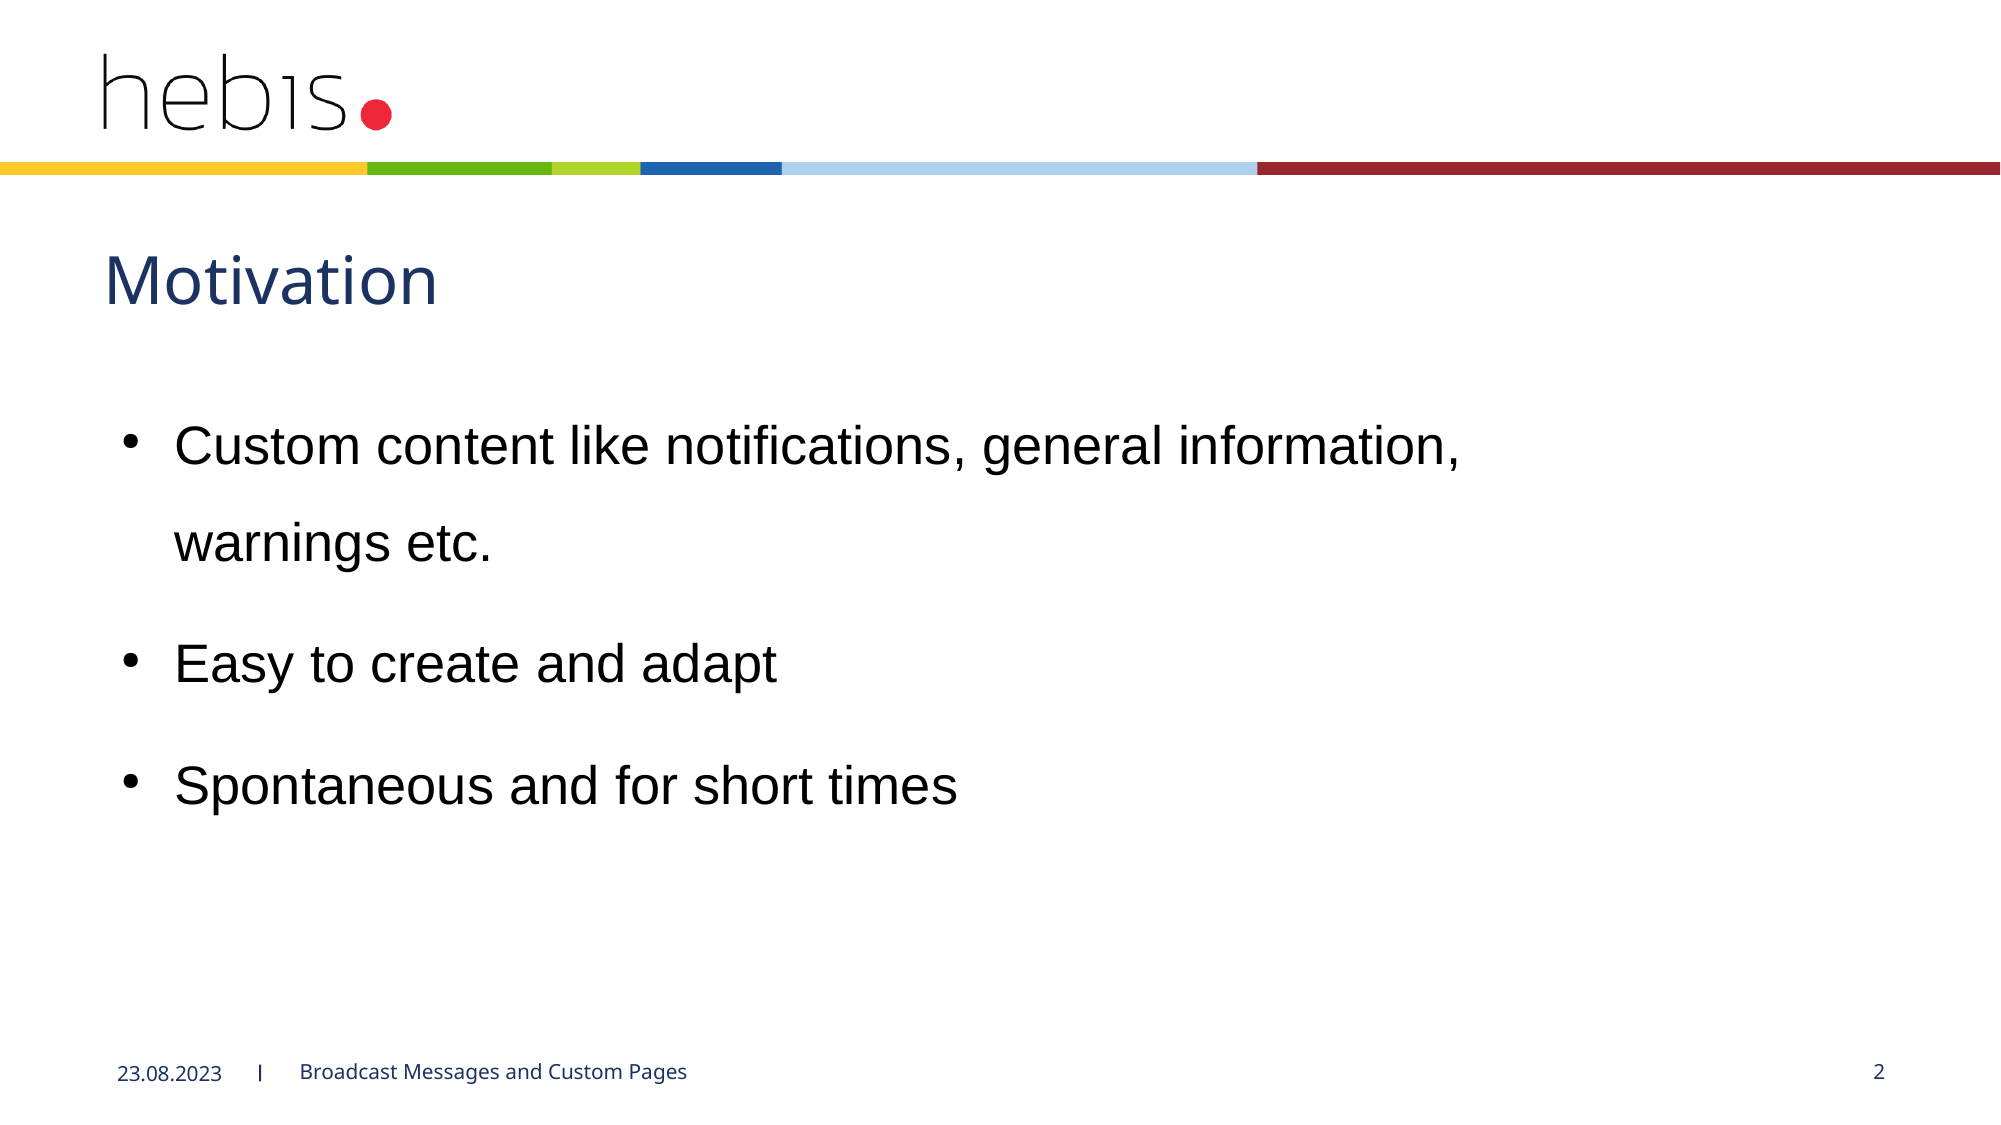

Motivation
# Custom content like notifications, general information, warnings etc.
Easy to create and adapt
Spontaneous and for short times
23.08.2023
Broadcast Messages and Custom Pages
2